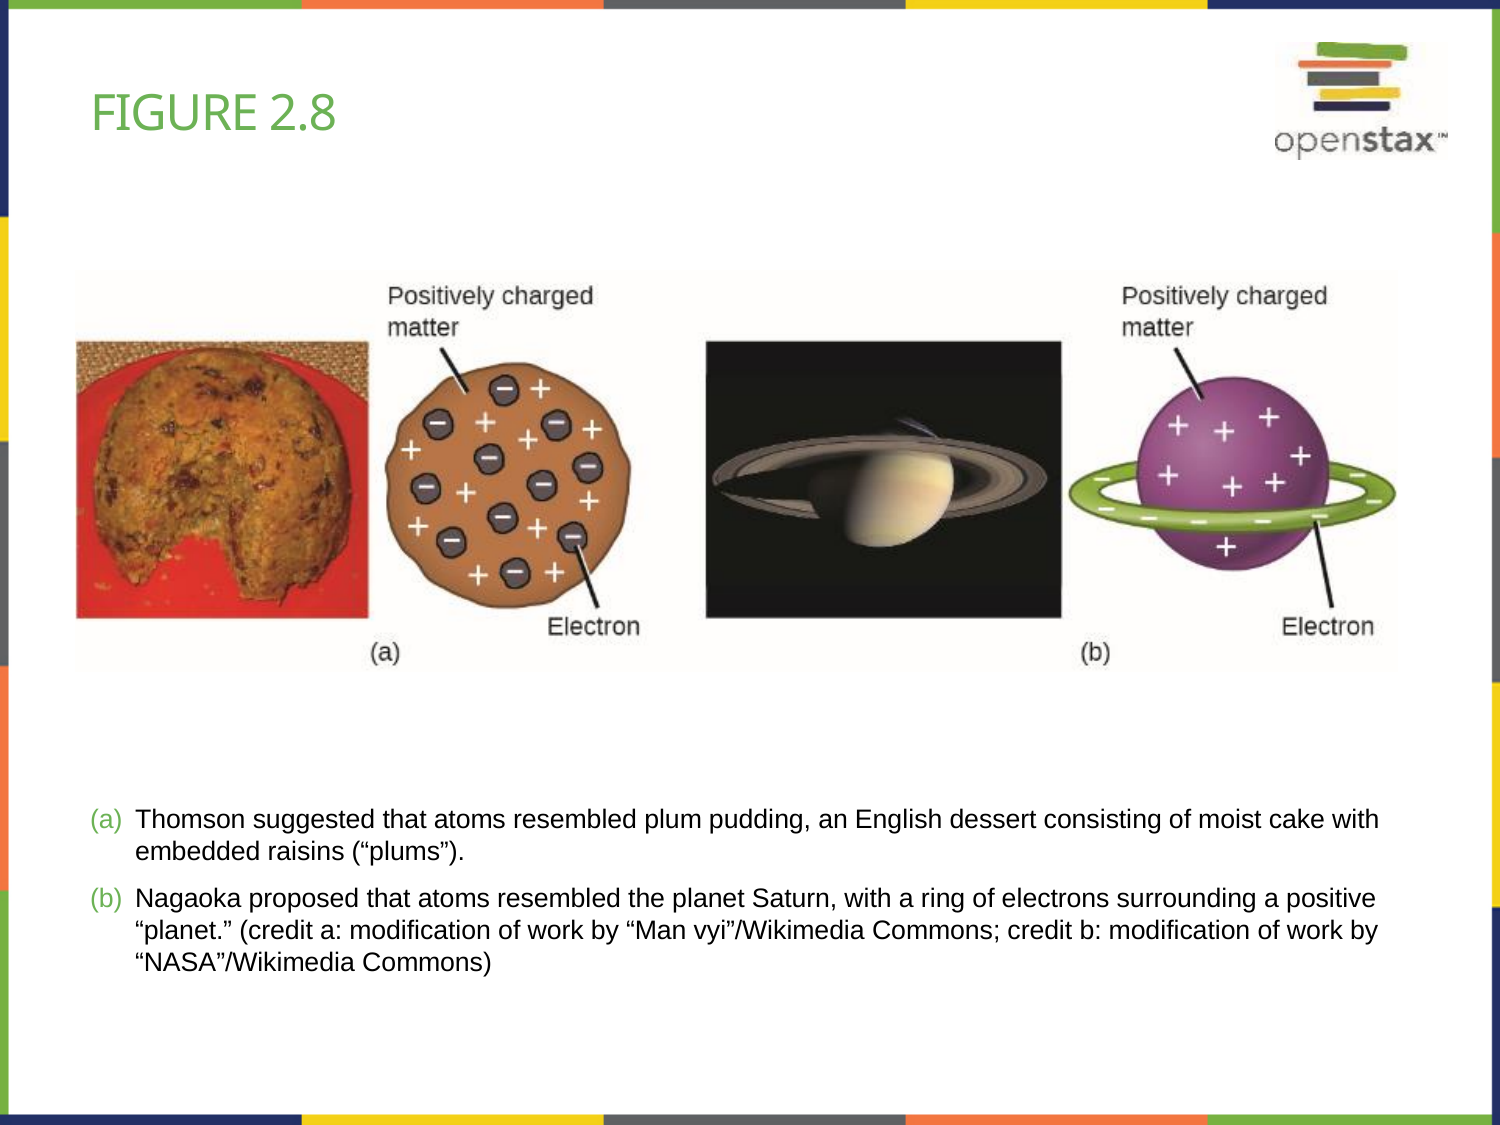

# Figure 2.8
Thomson suggested that atoms resembled plum pudding, an English dessert consisting of moist cake with embedded raisins (“plums”).
Nagaoka proposed that atoms resembled the planet Saturn, with a ring of electrons surrounding a positive “planet.” (credit a: modification of work by “Man vyi”/Wikimedia Commons; credit b: modification of work by “NASA”/Wikimedia Commons)